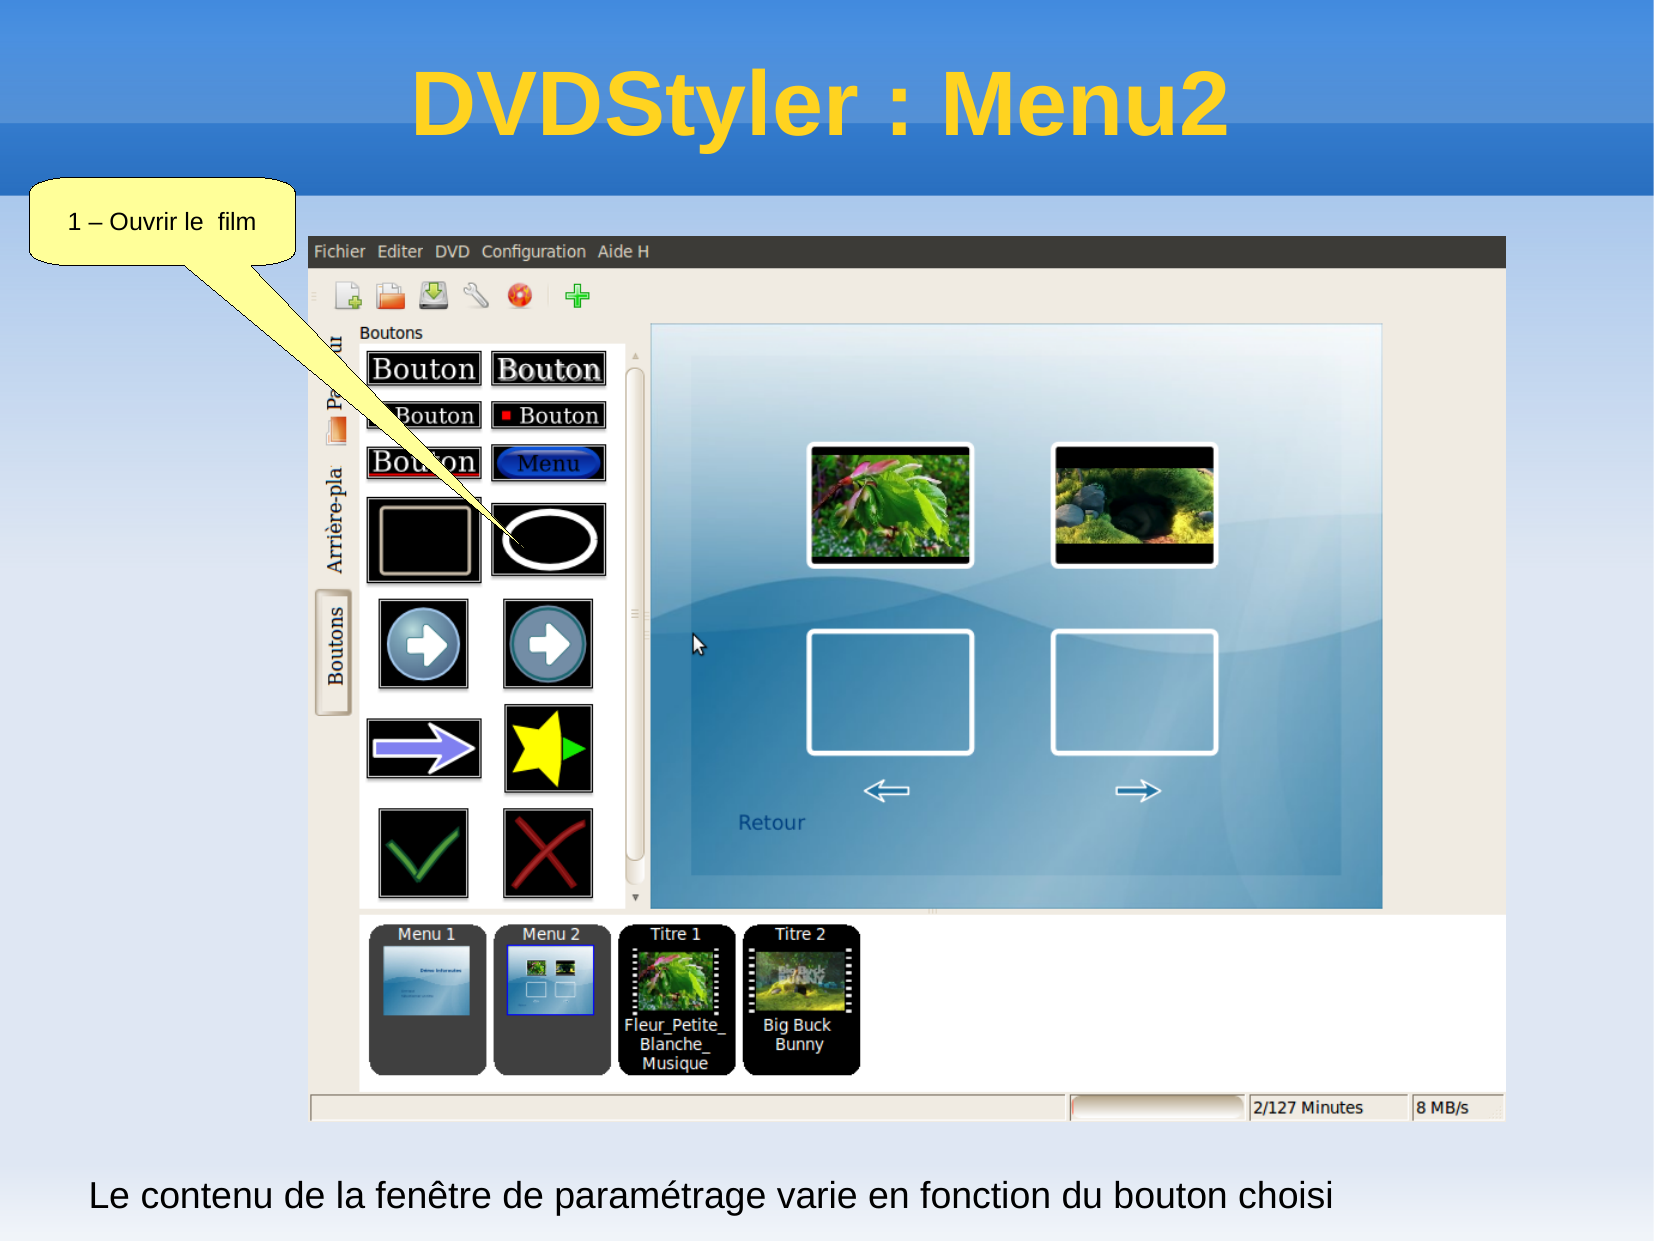

# DVDStyler : Menu2
1 – Ouvrir le film
Le contenu de la fenêtre de paramétrage varie en fonction du bouton choisi